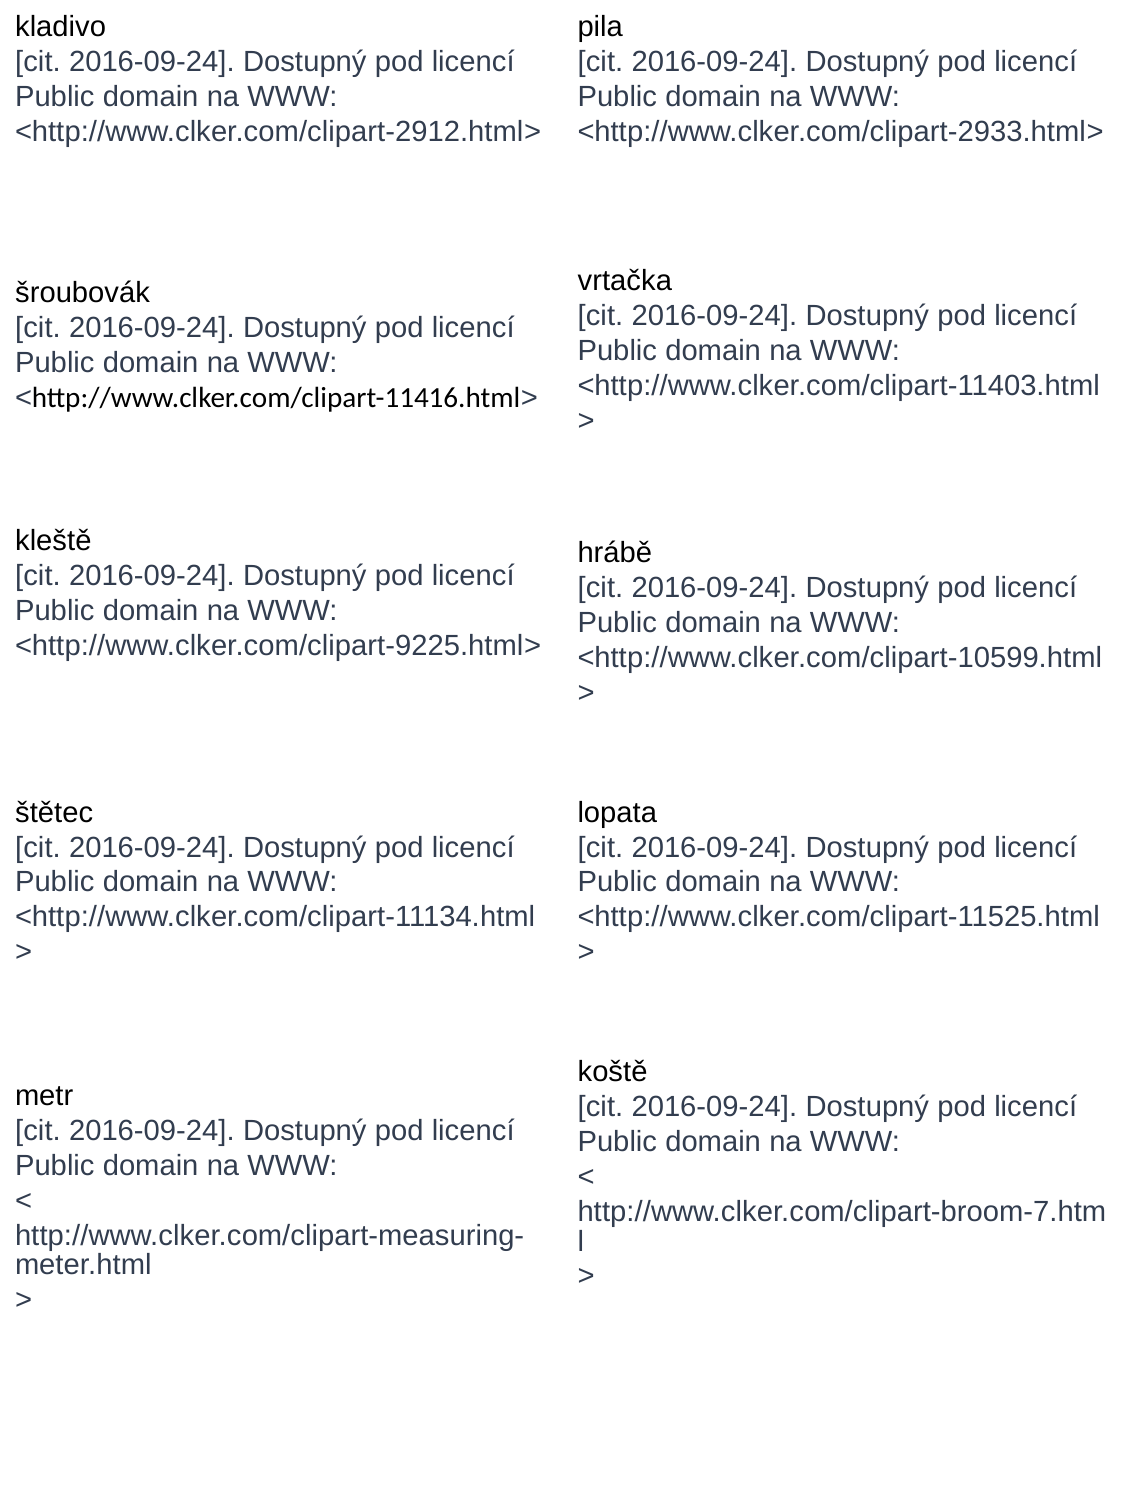

kladivo
[cit. 2016-09-24]. Dostupný pod licencí Public domain na WWW:
<http://www.clker.com/clipart-2912.html>
pila
[cit. 2016-09-24]. Dostupný pod licencí Public domain na WWW:
<http://www.clker.com/clipart-2933.html>
vrtačka
[cit. 2016-09-24]. Dostupný pod licencí Public domain na WWW:
<http://www.clker.com/clipart-11403.html>
šroubovák
[cit. 2016-09-24]. Dostupný pod licencí Public domain na WWW:
<http://www.clker.com/clipart-11416.html>
kleště
[cit. 2016-09-24]. Dostupný pod licencí Public domain na WWW:
<http://www.clker.com/clipart-9225.html>
hrábě
[cit. 2016-09-24]. Dostupný pod licencí Public domain na WWW:
<http://www.clker.com/clipart-10599.html>
štětec
[cit. 2016-09-24]. Dostupný pod licencí Public domain na WWW:
<http://www.clker.com/clipart-11134.html>
lopata
[cit. 2016-09-24]. Dostupný pod licencí Public domain na WWW:
<http://www.clker.com/clipart-11525.html>
koště
[cit. 2016-09-24]. Dostupný pod licencí Public domain na WWW:
<http://www.clker.com/clipart-broom-7.html>
metr
[cit. 2016-09-24]. Dostupný pod licencí Public domain na WWW:
<http://www.clker.com/clipart-measuring-meter.html>